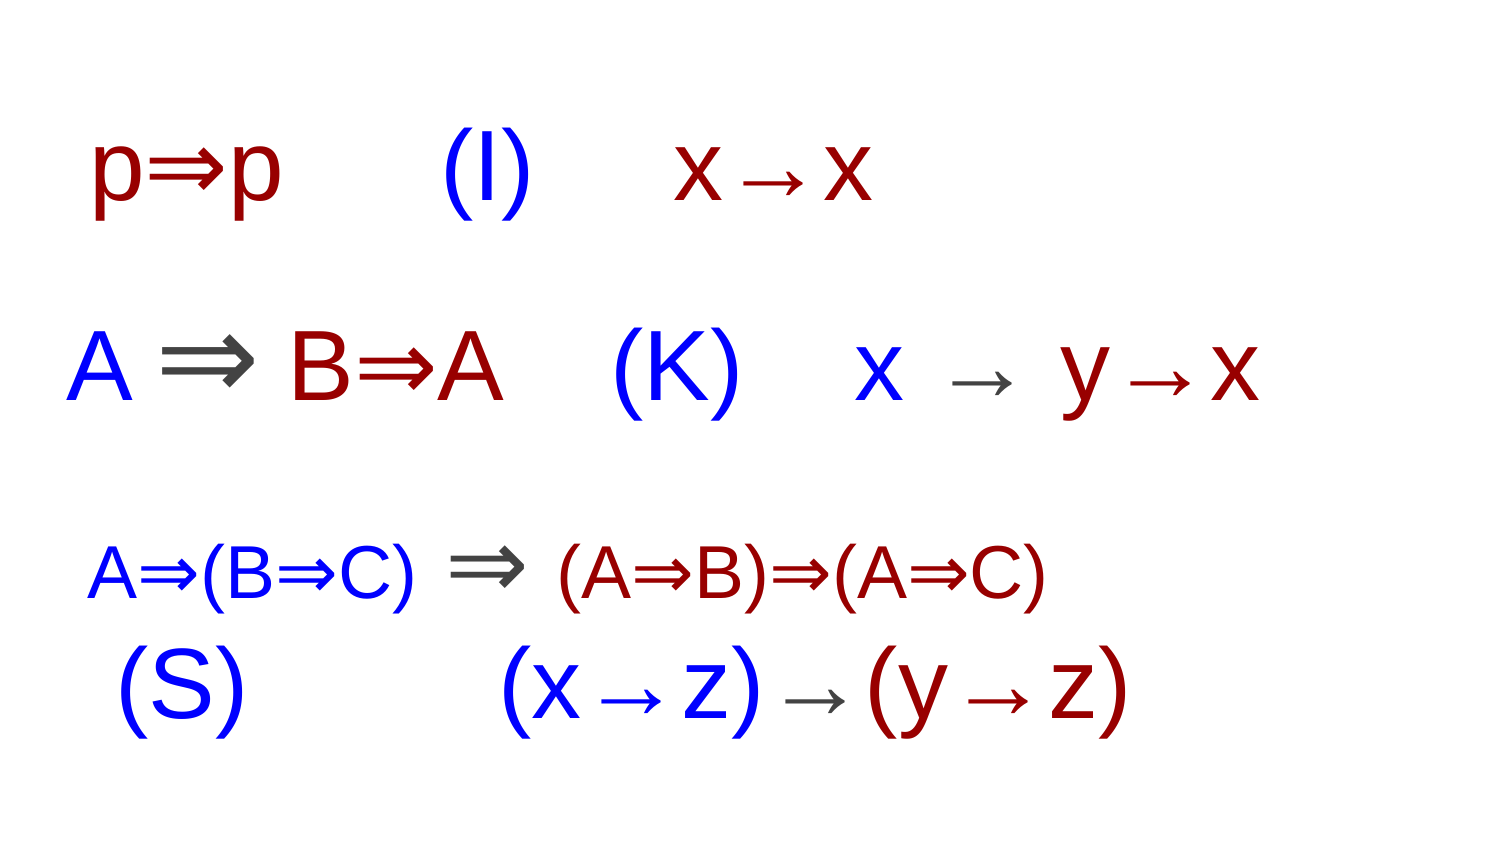

p⇒p (I) x→x
# A ⇒ B⇒A (K) x → y→x
A⇒(B⇒C) ⇒ (A⇒B)⇒(A⇒C)
 (S) (x→z)→(y→z)